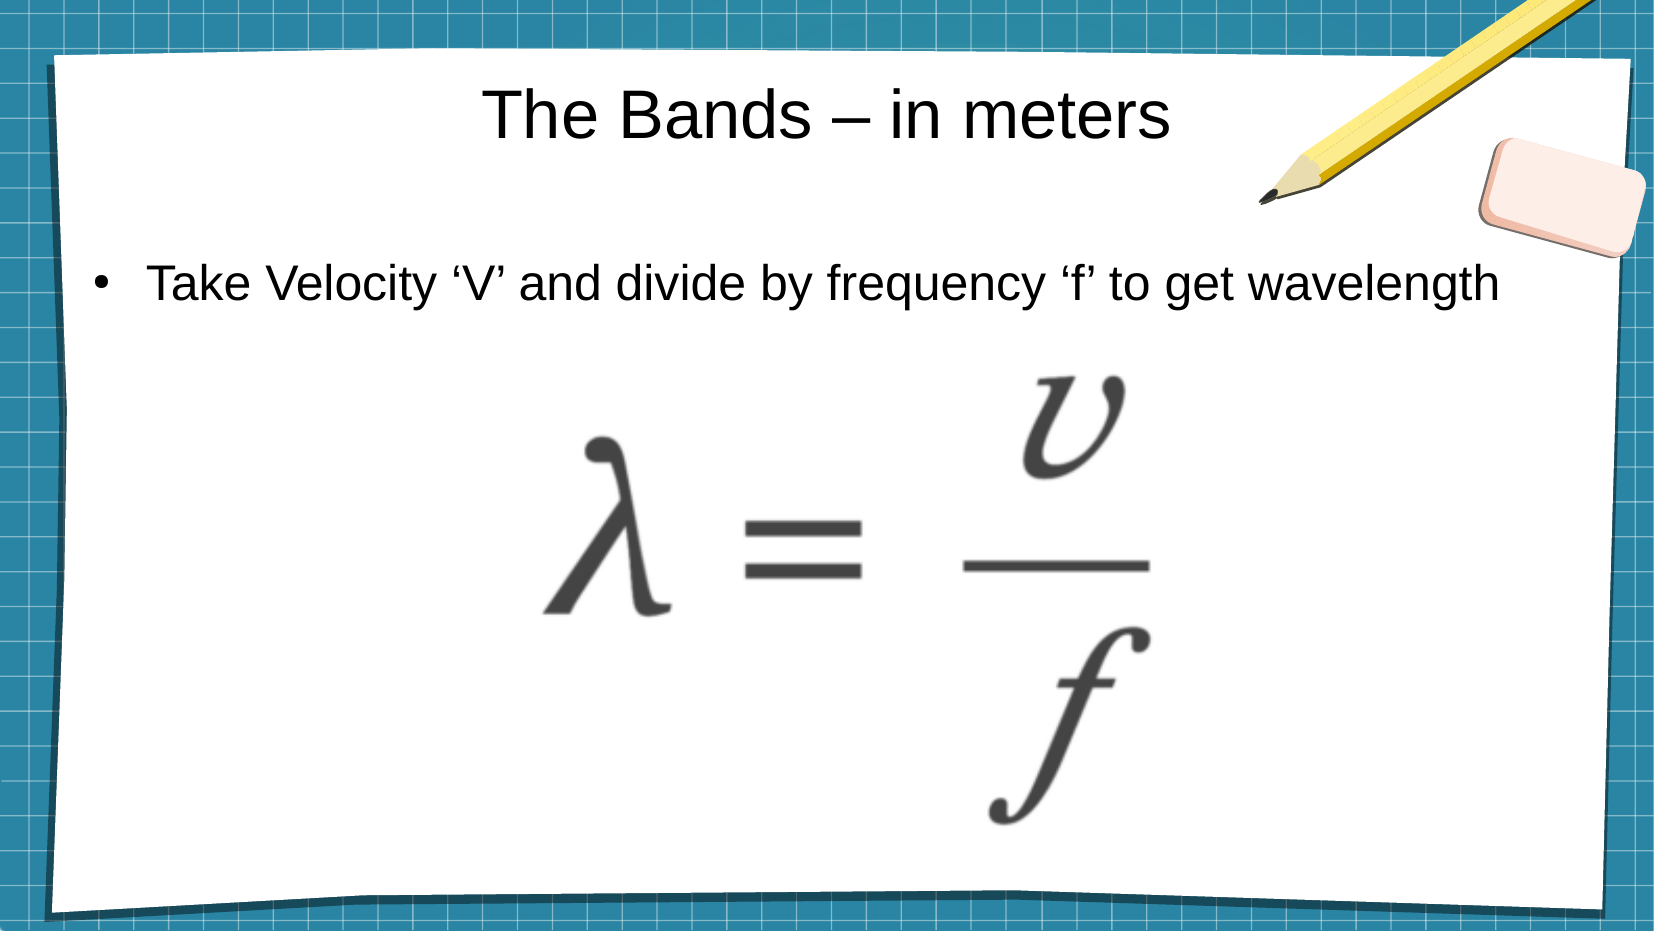

# The Bands – in meters
Take Velocity ‘V’ and divide by frequency ‘f’ to get wavelength